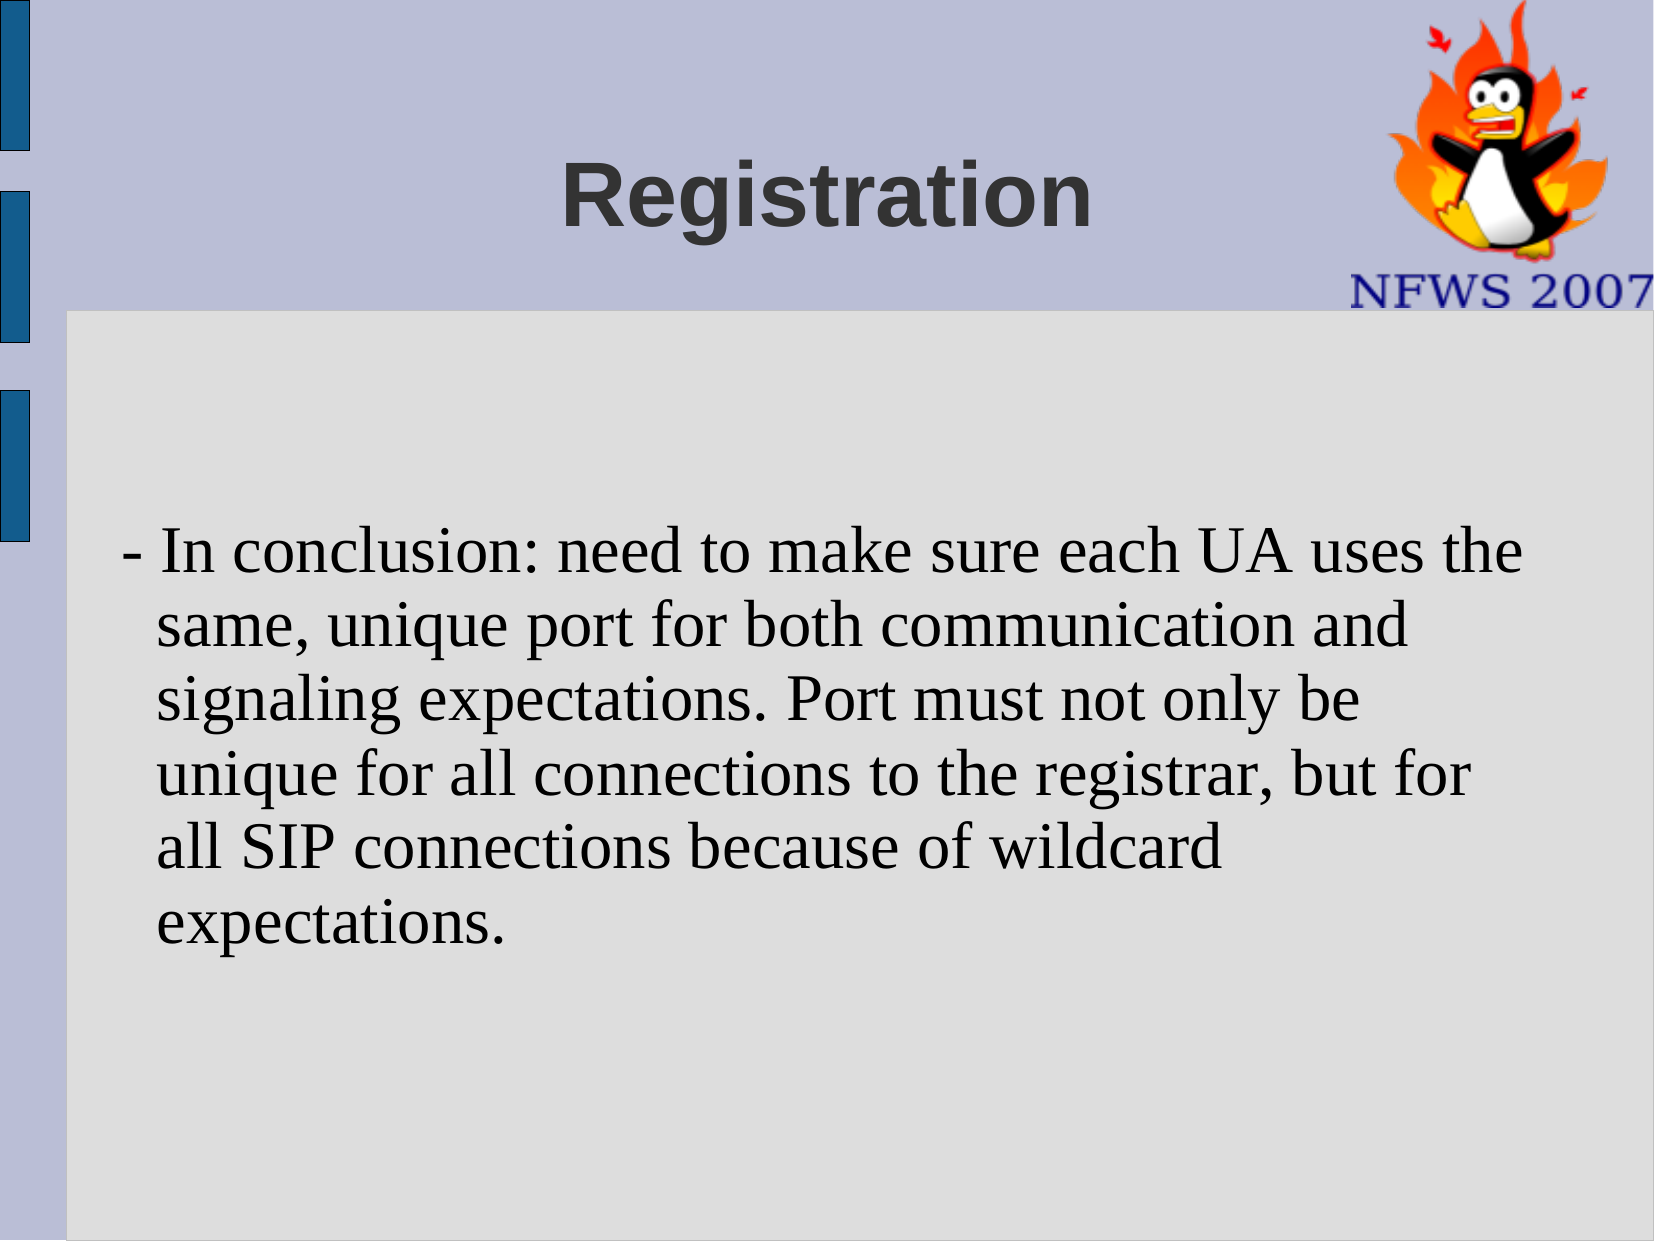

# Registration
- In conclusion: need to make sure each UA uses the same, unique port for both communication and signaling expectations. Port must not only be unique for all connections to the registrar, but for all SIP connections because of wildcard expectations.